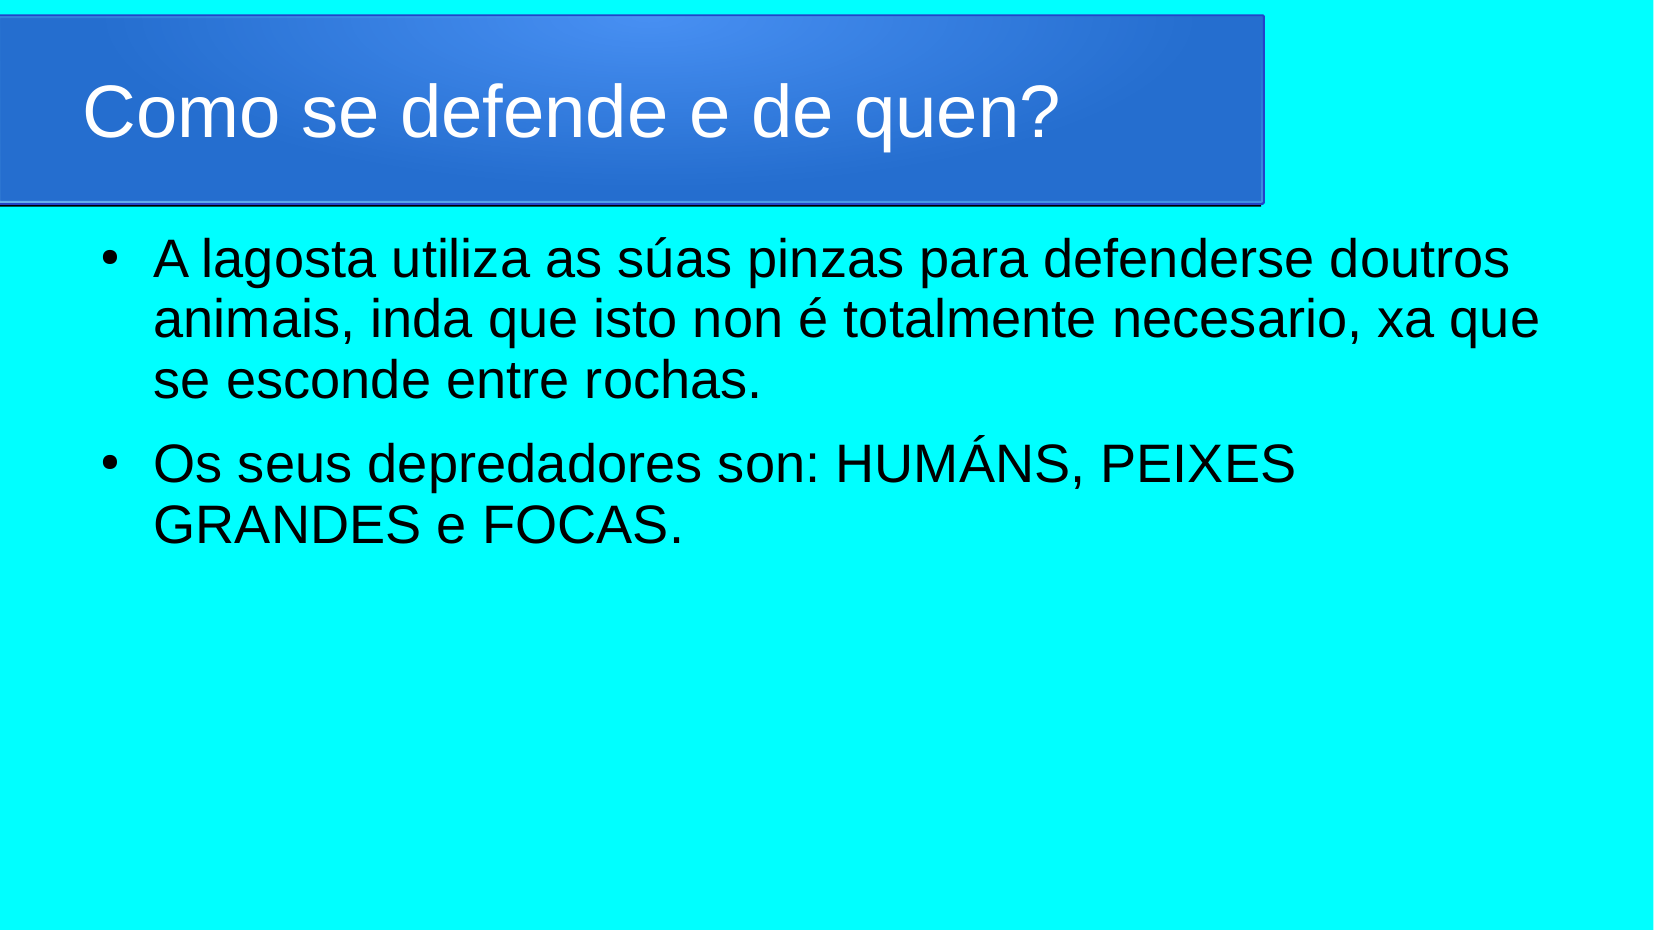

# Como se defende e de quen?
A lagosta utiliza as súas pinzas para defenderse doutros animais, inda que isto non é totalmente necesario, xa que se esconde entre rochas.
Os seus depredadores son: HUMÁNS, PEIXES GRANDES e FOCAS.